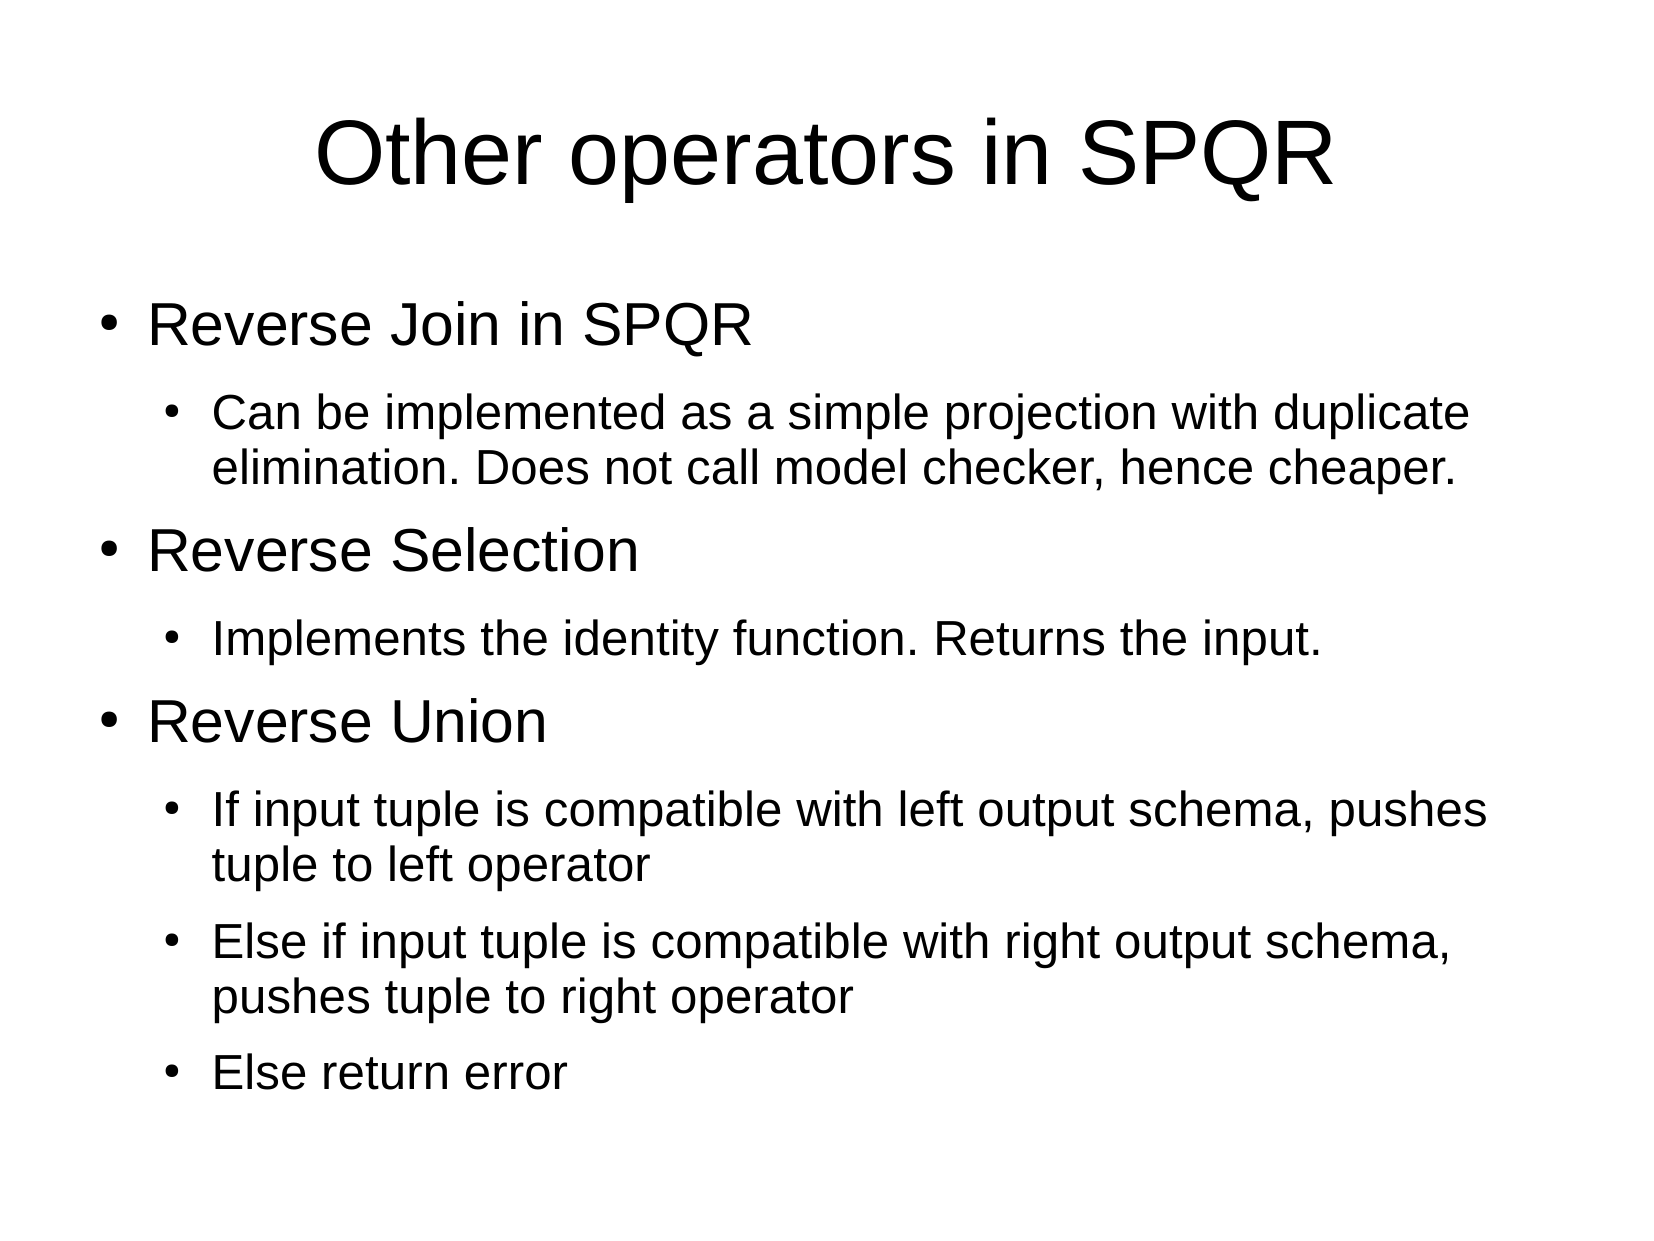

# Other operators in SPQR
Reverse Join in SPQR
Can be implemented as a simple projection with duplicate elimination. Does not call model checker, hence cheaper.
Reverse Selection
Implements the identity function. Returns the input.
Reverse Union
If input tuple is compatible with left output schema, pushes tuple to left operator
Else if input tuple is compatible with right output schema, pushes tuple to right operator
Else return error